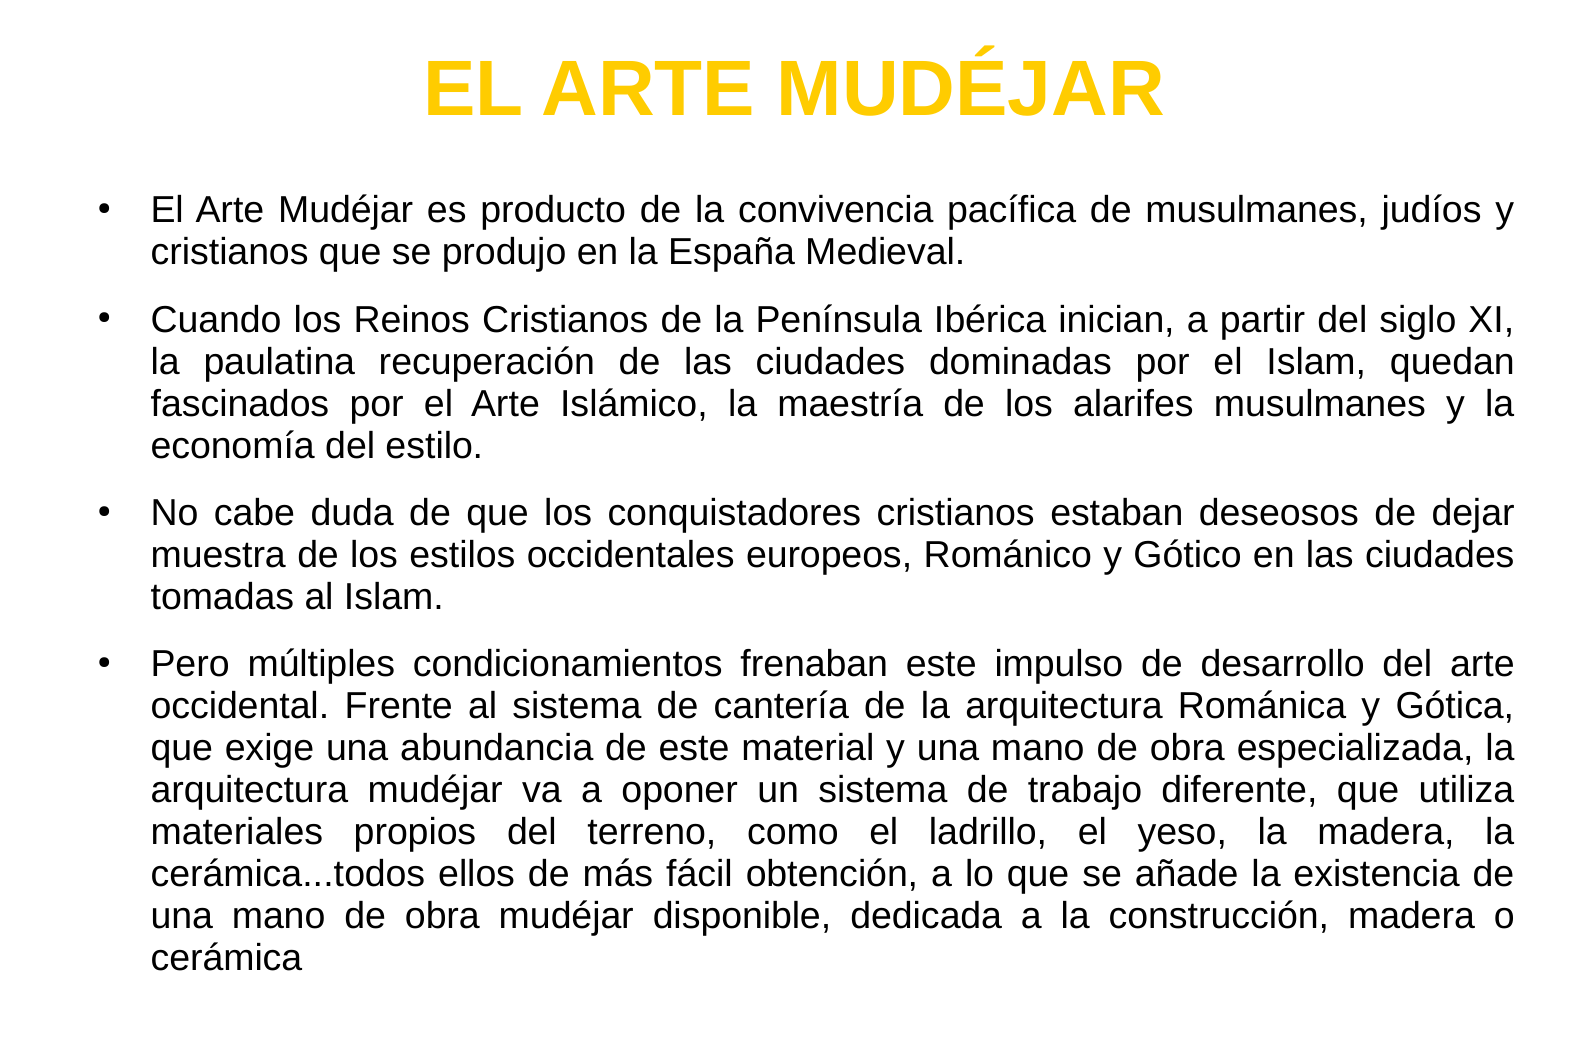

# EL ARTE MUDÉJAR
El Arte Mudéjar es producto de la convivencia pacífica de musulmanes, judíos y cristianos que se produjo en la España Medieval.
Cuando los Reinos Cristianos de la Península Ibérica inician, a partir del siglo XI, la paulatina recuperación de las ciudades dominadas por el Islam, quedan fascinados por el Arte Islámico, la maestría de los alarifes musulmanes y la economía del estilo.
No cabe duda de que los conquistadores cristianos estaban deseosos de dejar muestra de los estilos occidentales europeos, Románico y Gótico en las ciudades tomadas al Islam.
Pero múltiples condicionamientos frenaban este impulso de desarrollo del arte occidental. Frente al sistema de cantería de la arquitectura Románica y Gótica, que exige una abundancia de este material y una mano de obra especializada, la arquitectura mudéjar va a oponer un sistema de trabajo diferente, que utiliza materiales propios del terreno, como el ladrillo, el yeso, la madera, la cerámica...todos ellos de más fácil obtención, a lo que se añade la existencia de una mano de obra mudéjar disponible, dedicada a la construcción, madera o cerámica